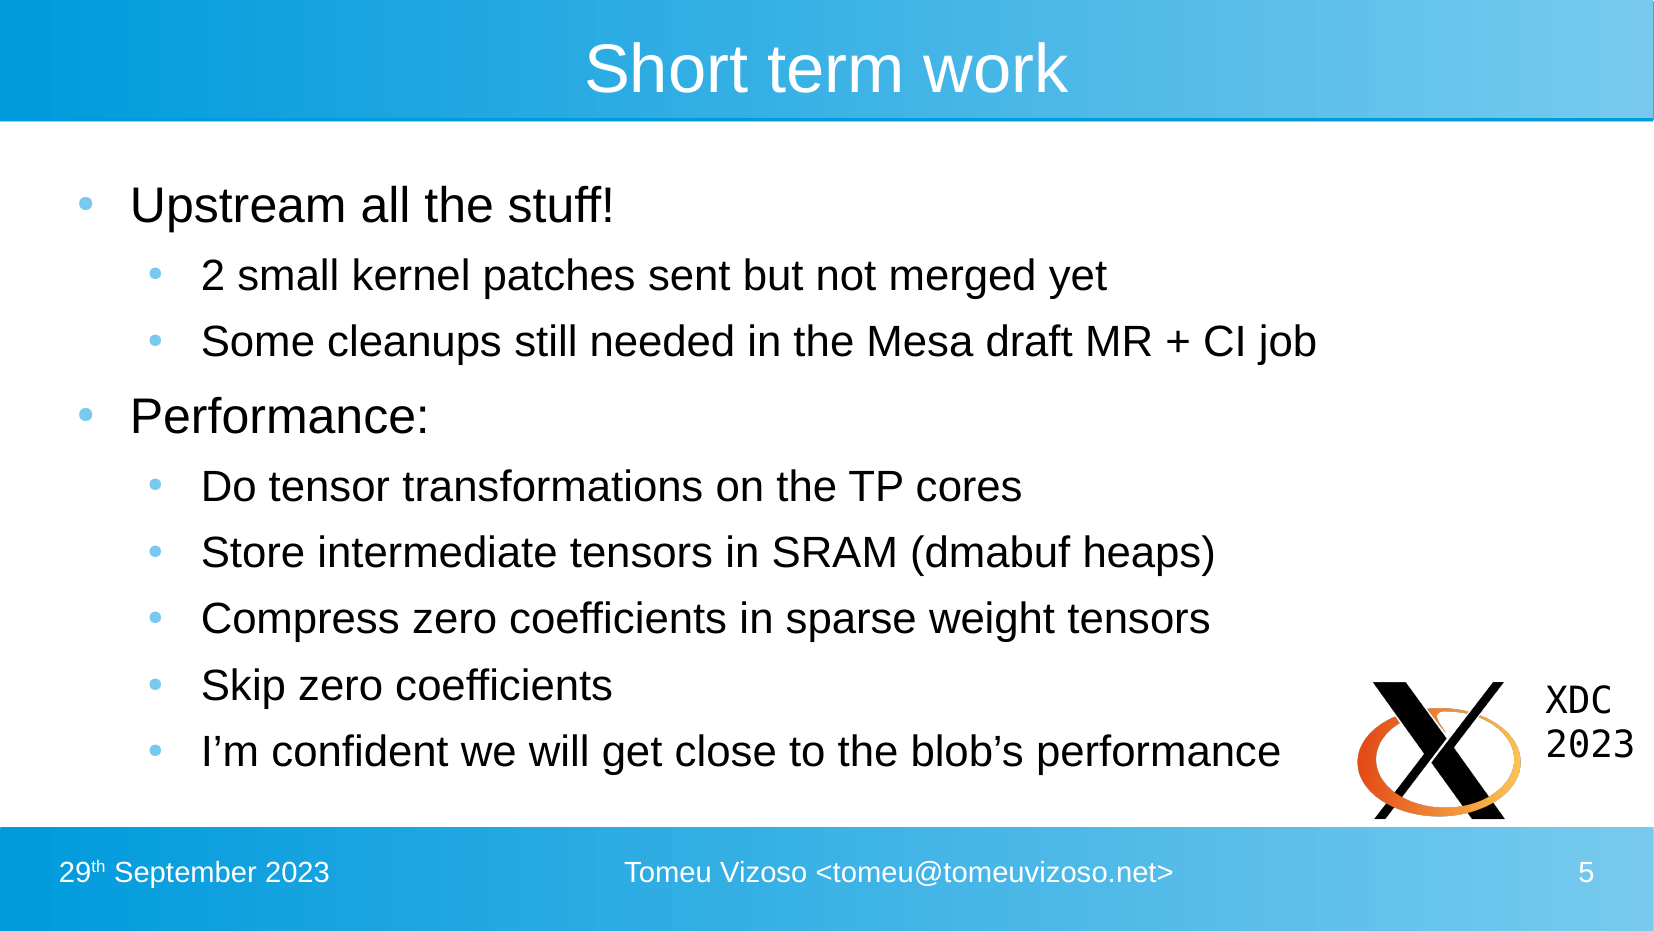

# Short term work
Upstream all the stuff!
2 small kernel patches sent but not merged yet
Some cleanups still needed in the Mesa draft MR + CI job
Performance:
Do tensor transformations on the TP cores
Store intermediate tensors in SRAM (dmabuf heaps)
Compress zero coefficients in sparse weight tensors
Skip zero coefficients
I’m confident we will get close to the blob’s performance
5